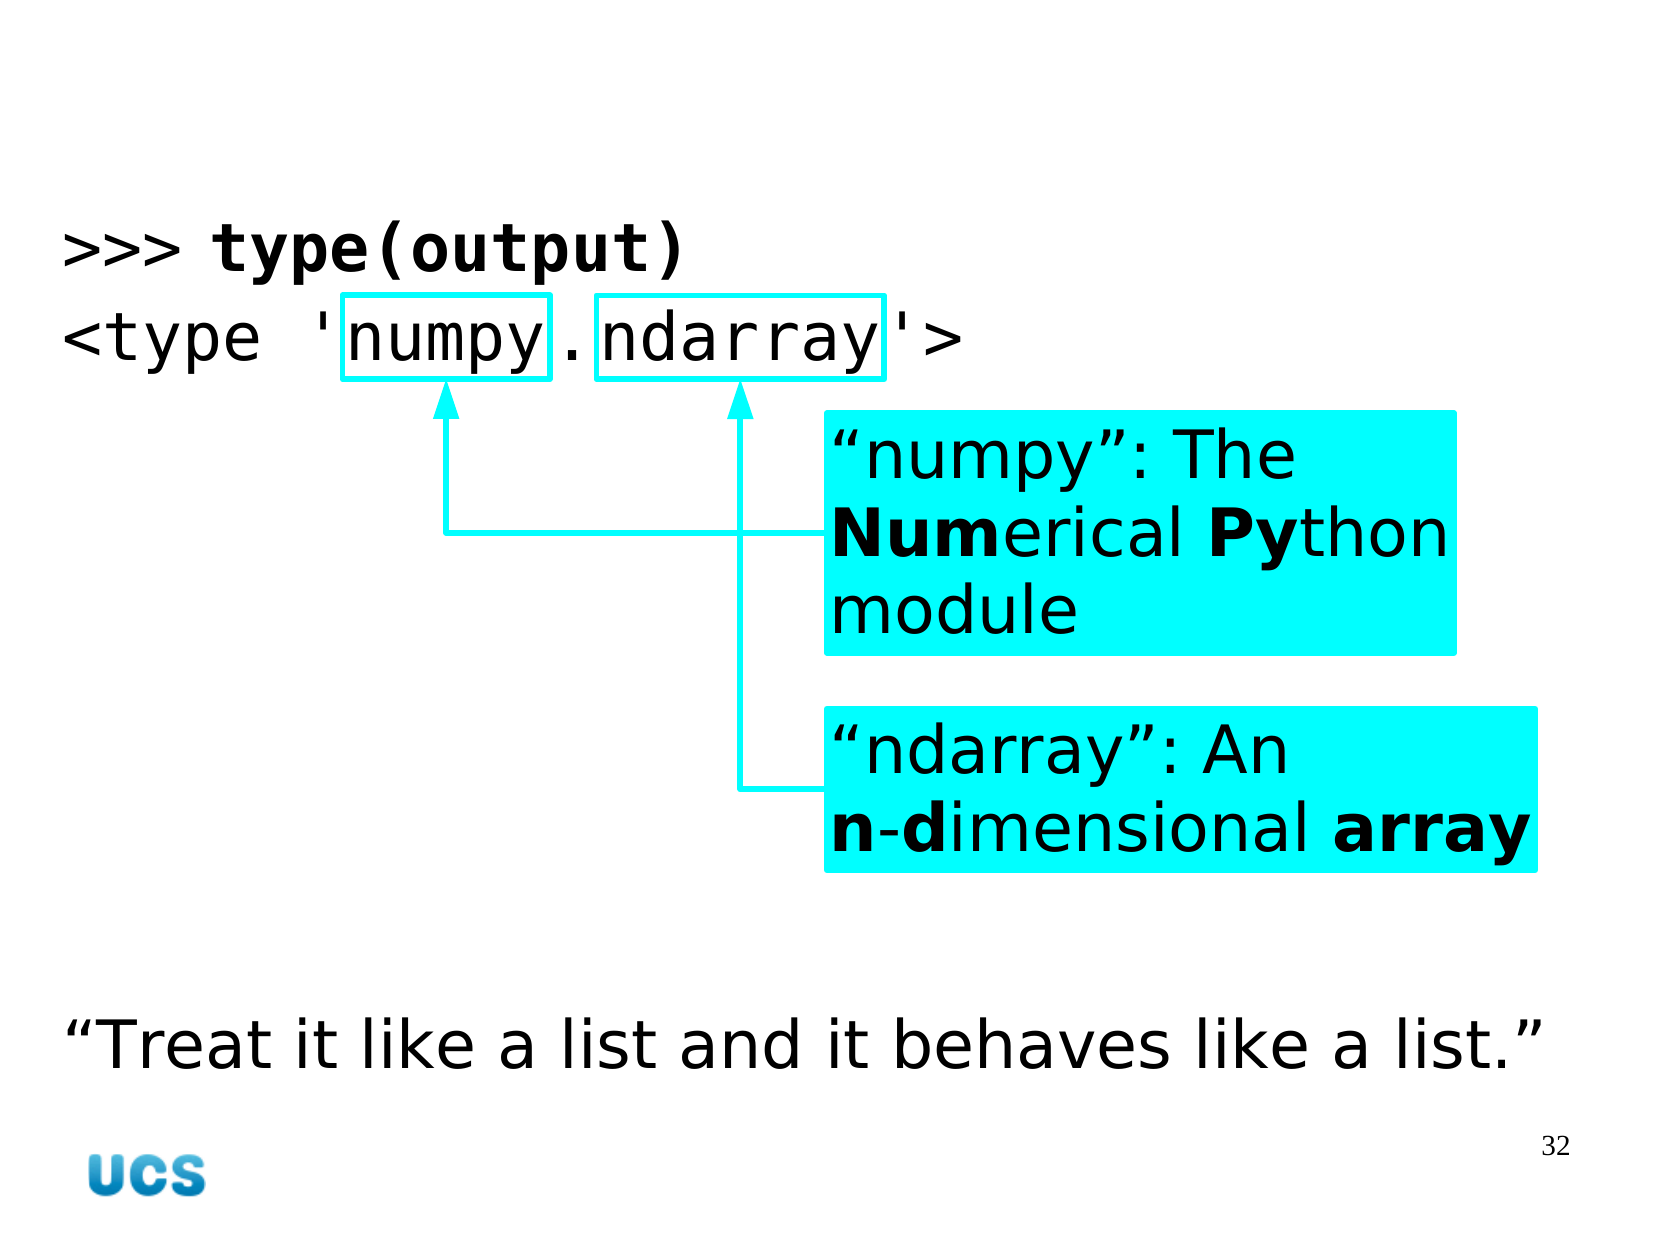

>>>
type(output)
<type '
numpy
.
ndarray
'>
“numpy”: The
Numerical Python
module
“ndarray”: An
n-dimensional array
“Treat it like a list and it behaves like a list.”
32